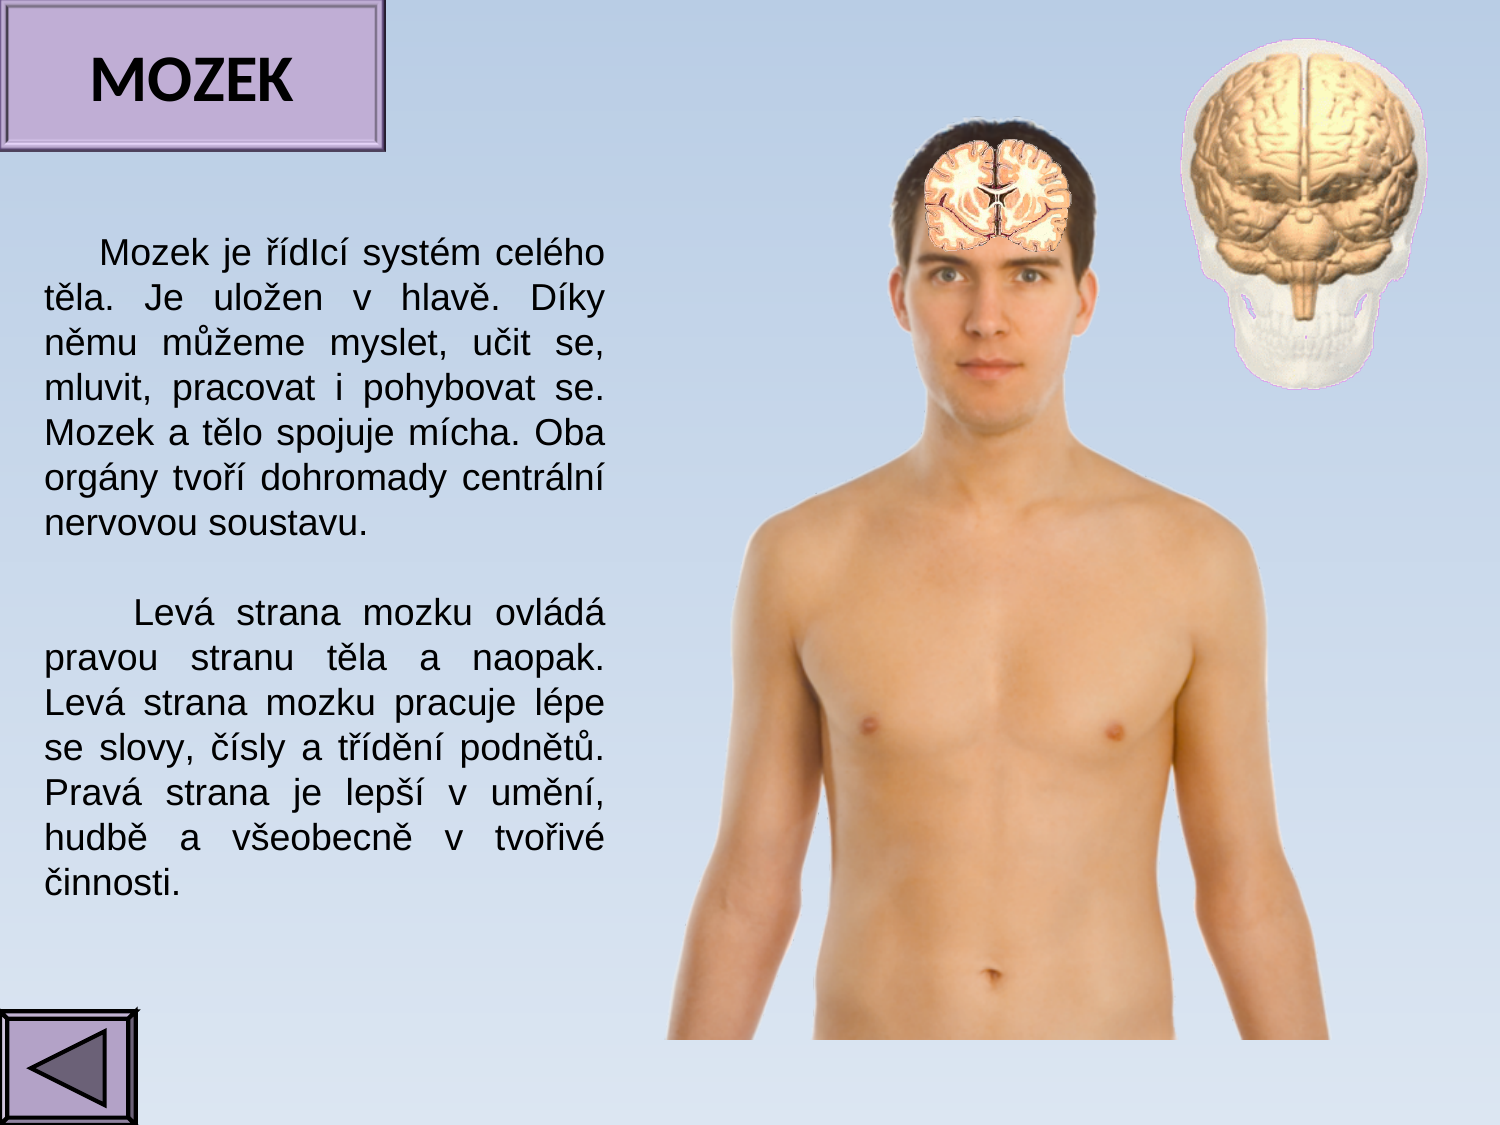

MOZEK
 Mozek je řídIcí systém celého těla. Je uložen v hlavě. Díky němu můžeme myslet, učit se, mluvit, pracovat i pohybovat se. Mozek a tělo spojuje mícha. Oba orgány tvoří dohromady centrální nervovou soustavu.
 Levá strana mozku ovládá pravou stranu těla a naopak. Levá strana mozku pracuje lépe se slovy, čísly a třídění podnětů. Pravá strana je lepší v umění, hudbě a všeobecně v tvořivé činnosti.